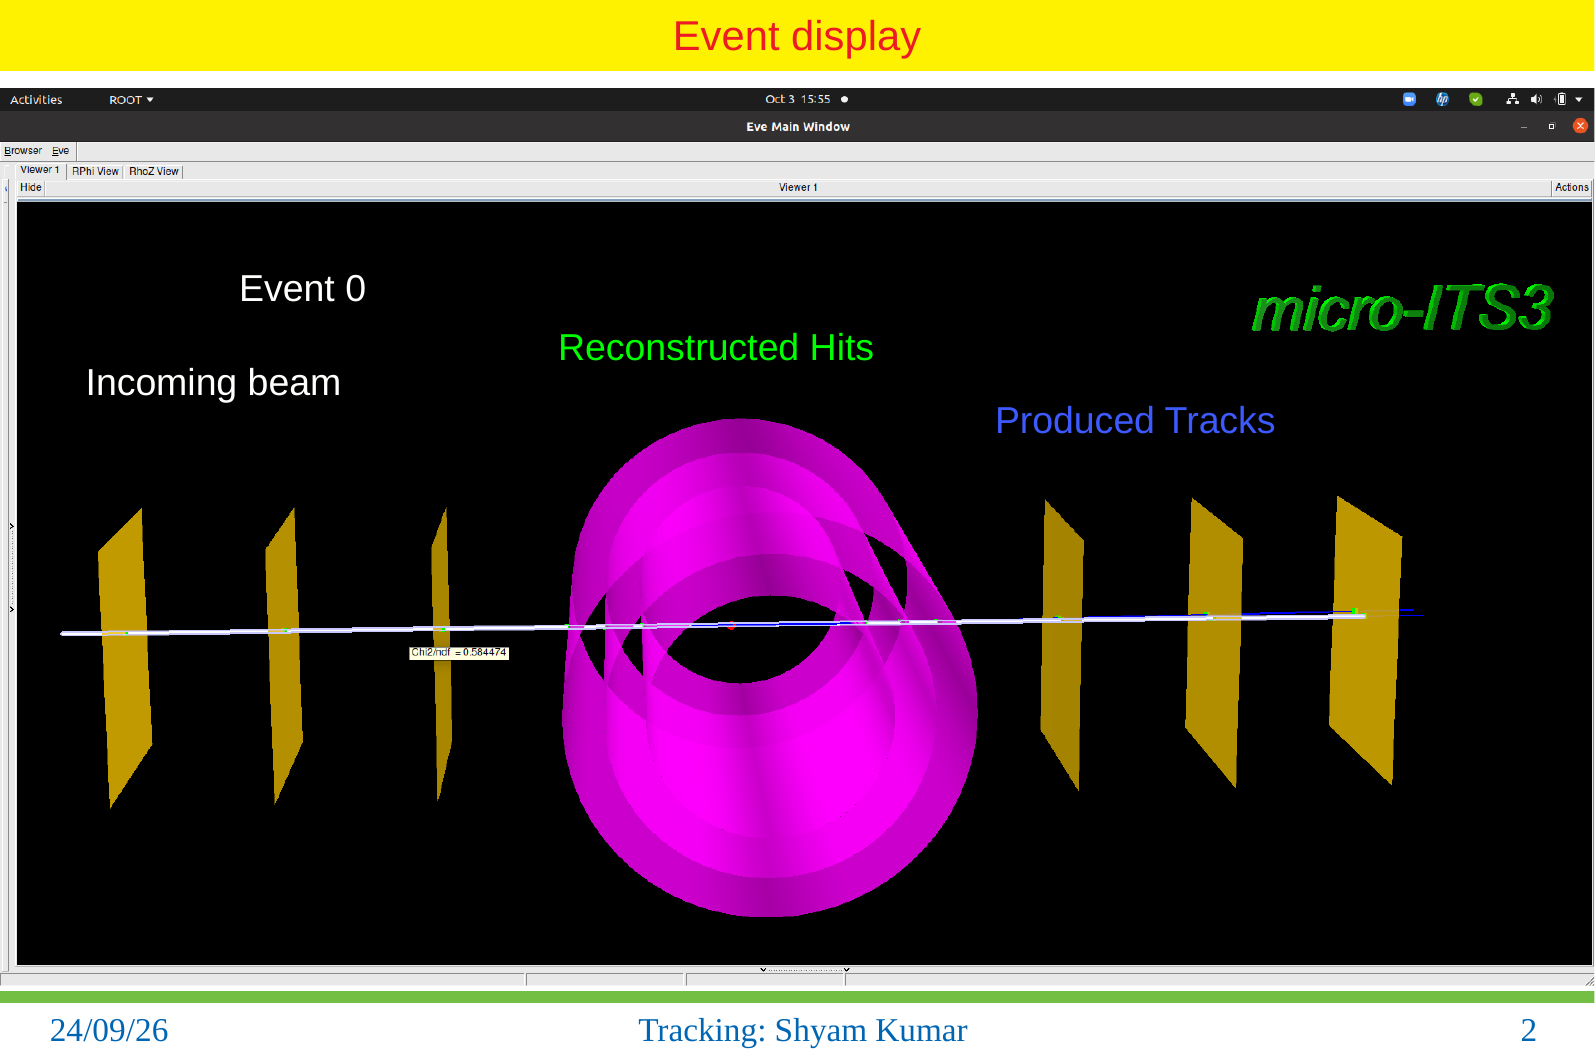

# Event display
Event 0
Reconstructed Hits
Incoming beam
Produced Tracks
Tracking: Shyam Kumar
2